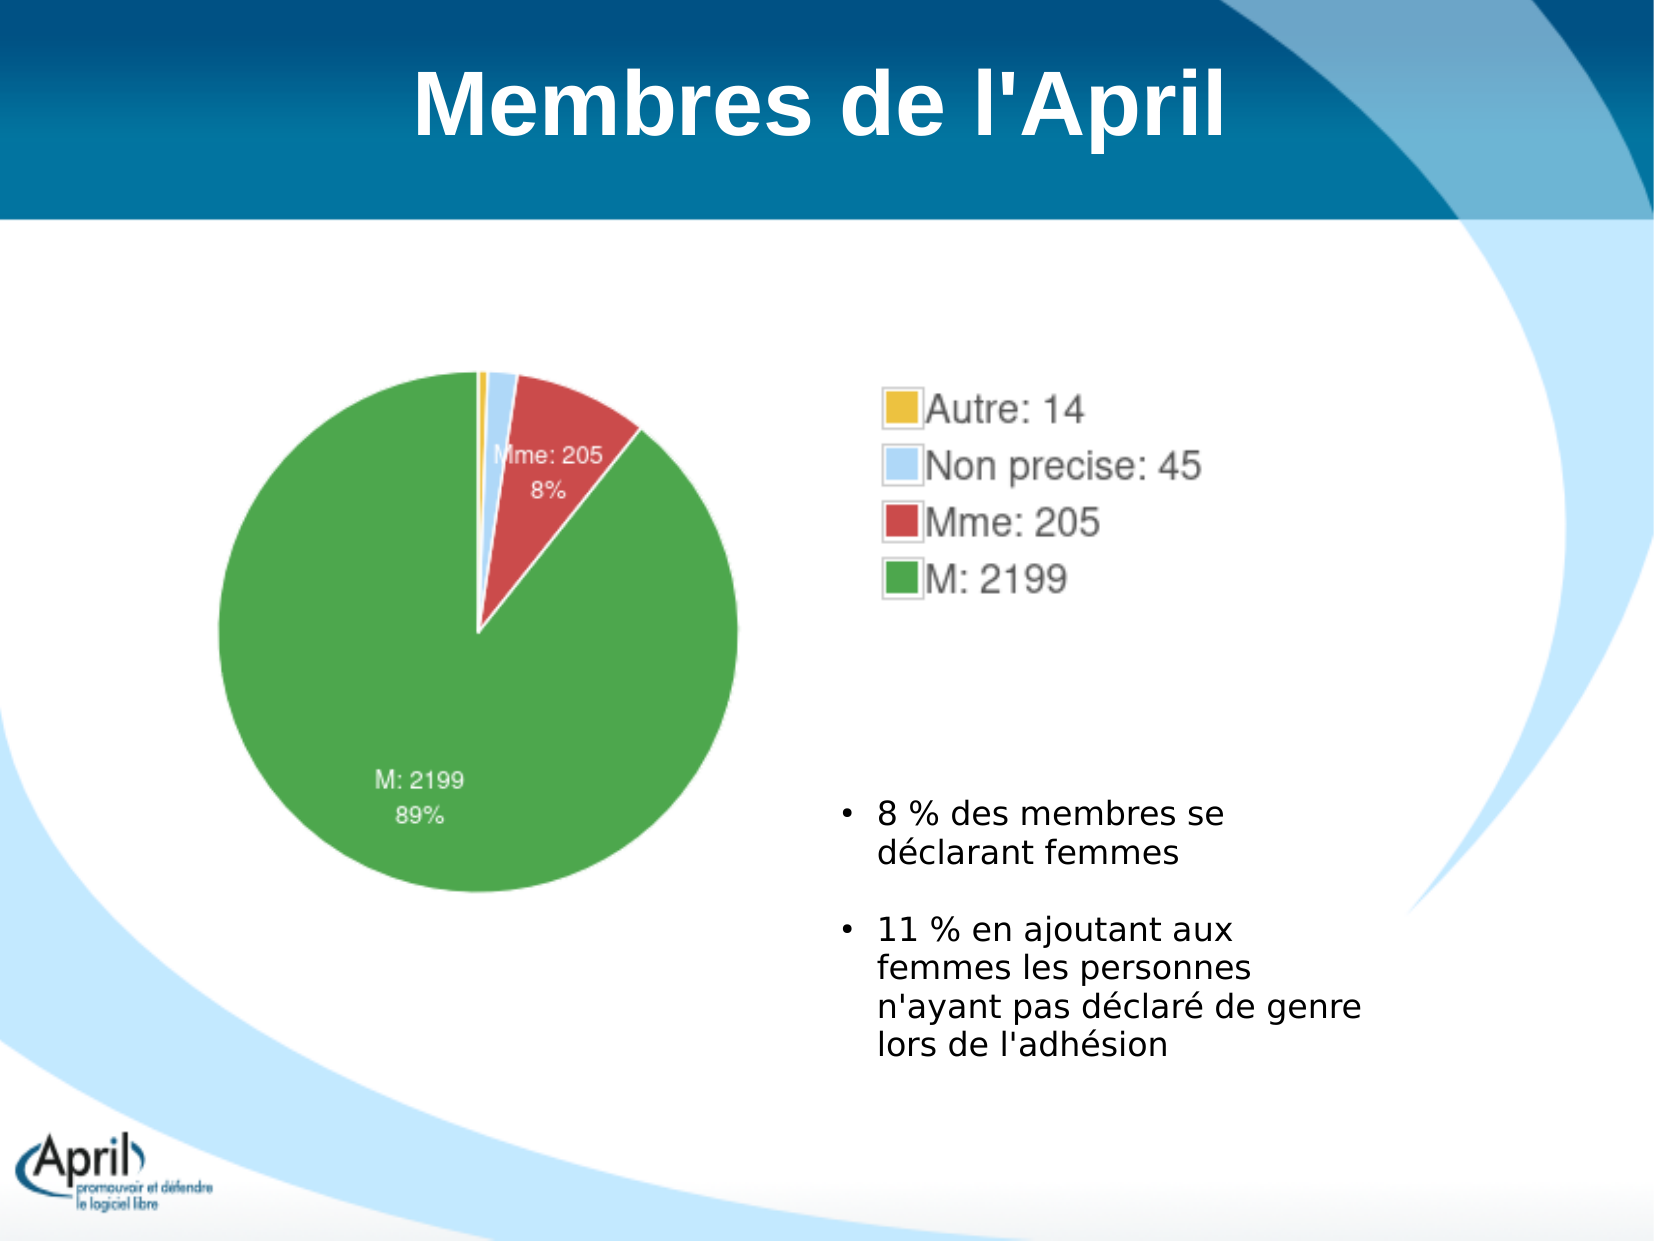

# Membres de l'April
8 % des membres se déclarant femmes
11 % en ajoutant aux femmes les personnes n'ayant pas déclaré de genre lors de l'adhésion